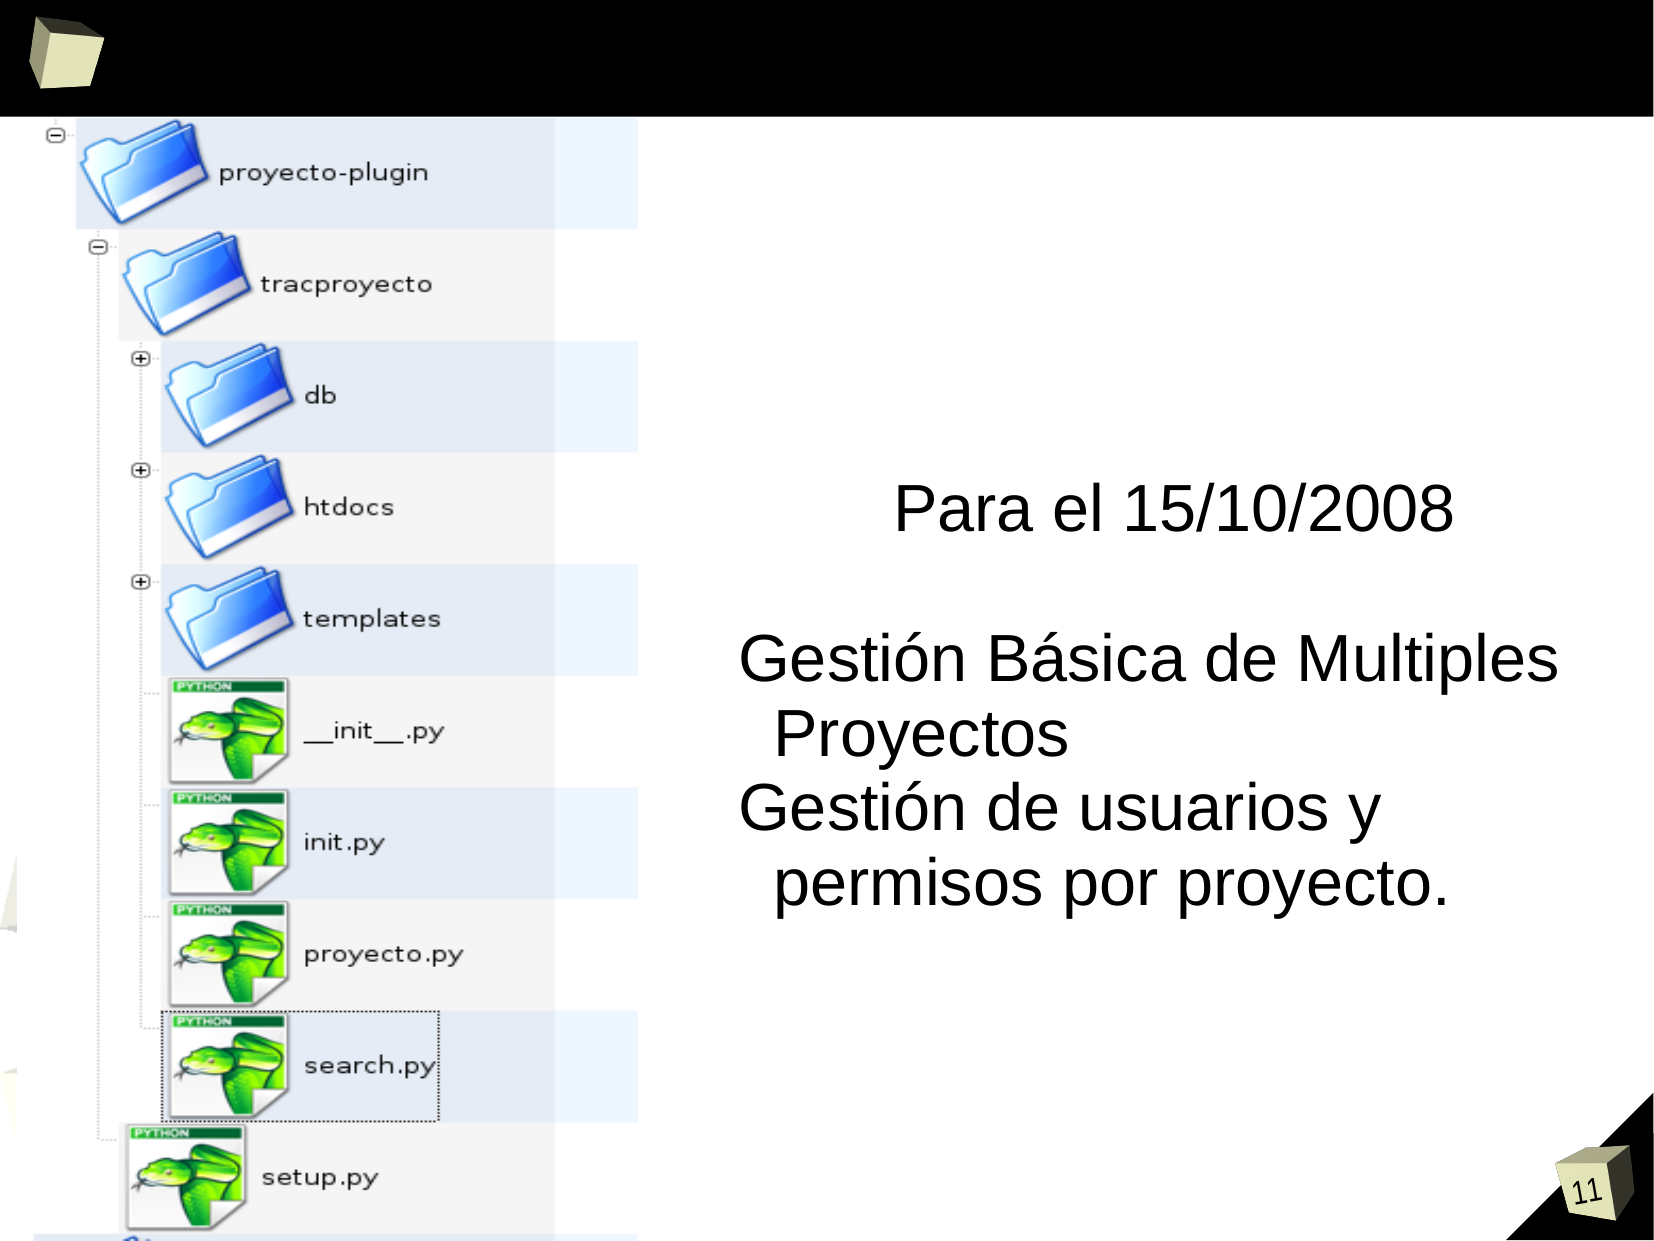

#
Para el 15/10/2008
Gestión Básica de Multiples Proyectos
Gestión de usuarios y permisos por proyecto.